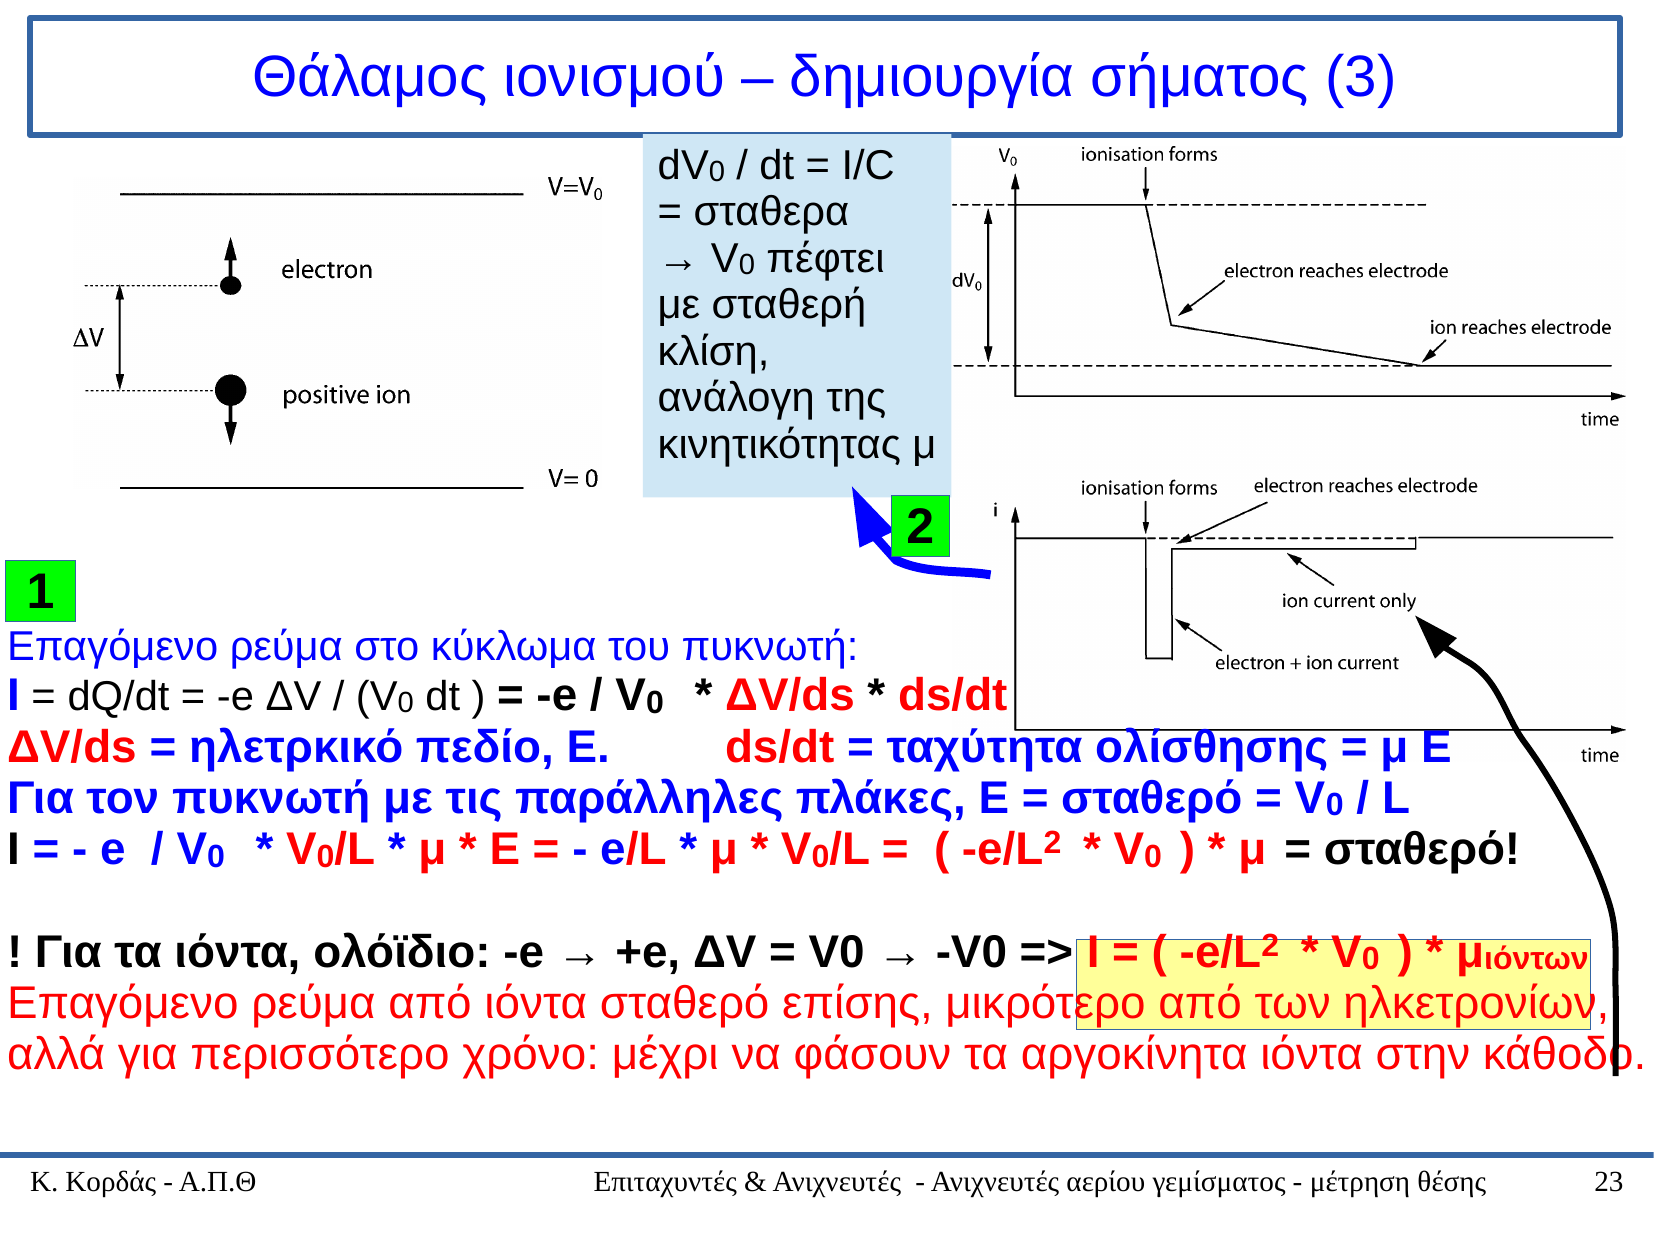

# Θάλαμος ιονισμού – δημιουργία σήματος (3)
dV0 / dt = I/C
= σταθερα
→ V0 πέφτει
με σταθερή
κλίση,
ανάλογη της
κινητικότητας μ
2
1
Επαγόμενο ρεύμα στο κύκλωμα του πυκνωτή:
I = dQ/dt = -e ΔV / (V0 dt ) = -e / V0 * ΔV/ds * ds/dt
ΔV/ds = ηλετρκικό πεδίο, Ε. ds/dt = ταχύτητα ολίσθησης = μ Ε
Για τον πυκνωτή με τις παράλληλες πλάκες, Ε = σταθερό = V0 / L
I = - e / V0 * V0/L * μ * Ε = - e/L * μ * V0/L = ( -e/L2 * V0 ) * μ = σταθερό!
! Για τα ιόντα, ολόϊδιο: -e → +e, ΔV = V0 → -V0 => I = ( -e/L2 * V0 ) * μιόντων
Επαγόμενο ρεύμα από ιόντα σταθερό επίσης, μικρότερο από των ηλκετρονίων,
αλλά για περισσότερο χρόνο: μέχρι να φάσουν τα αργοκίνητα ιόντα στην κάθοδο.
Κ. Κορδάς - Α.Π.Θ
Επιταχυντές & Ανιχνευτές - Ανιχνευτές αερίου γεμίσματος - μέτρηση θέσης
23